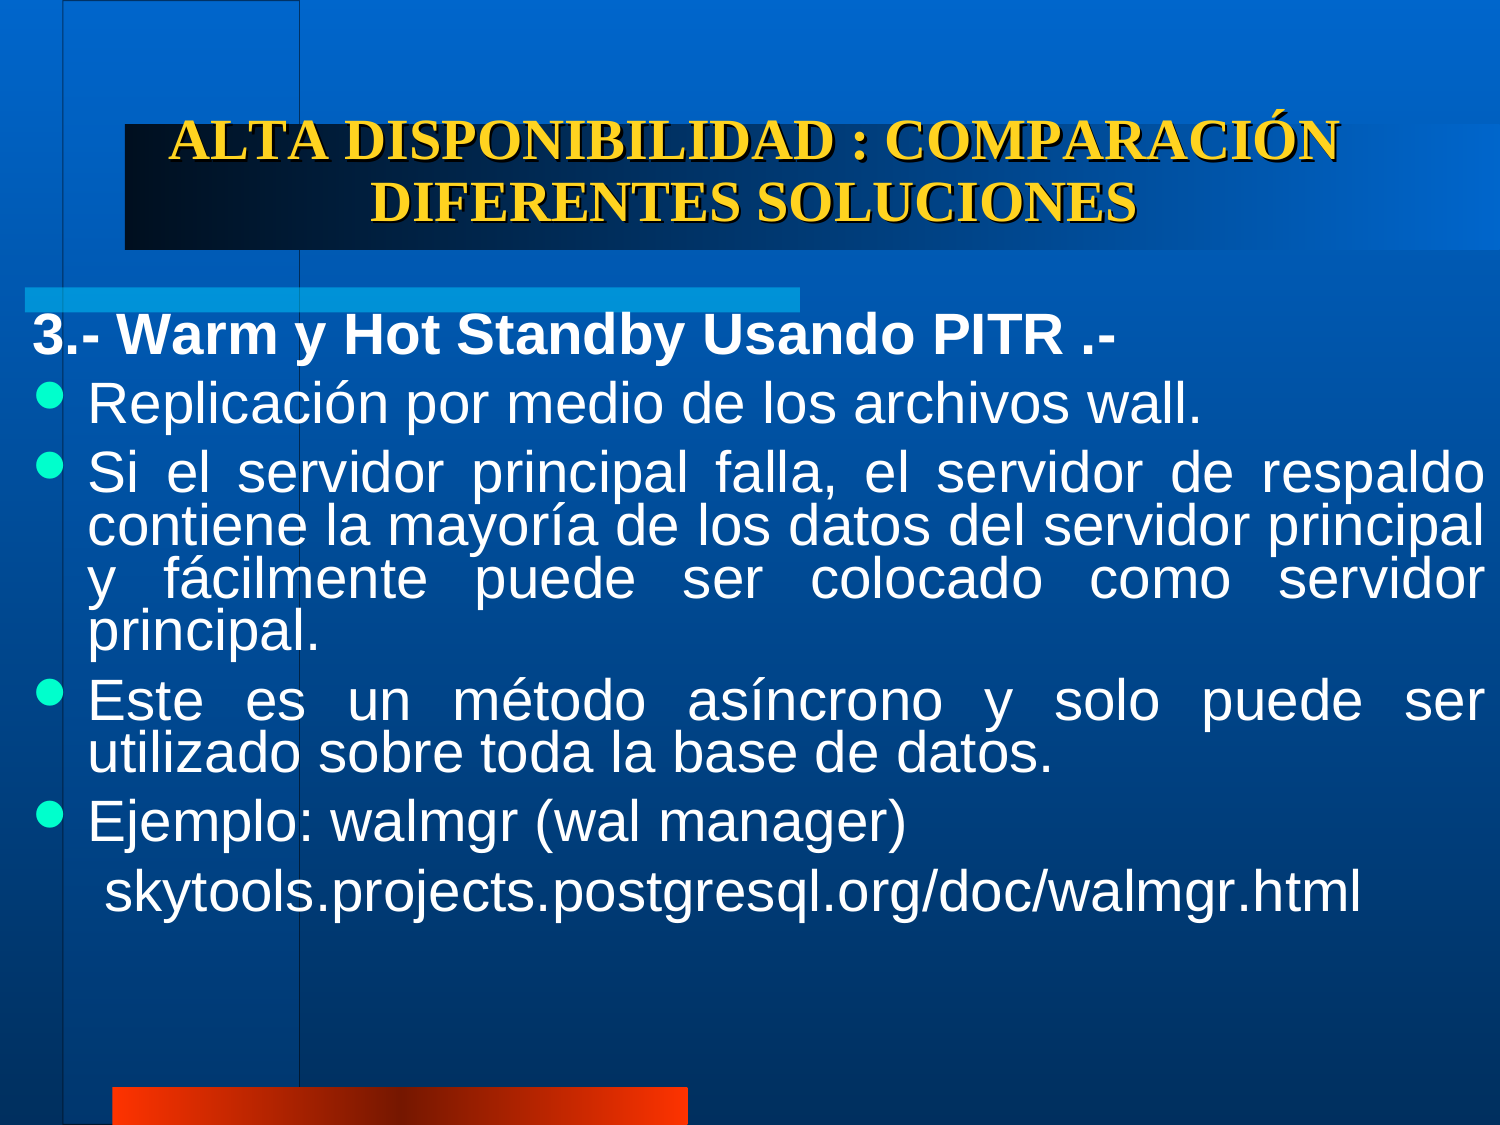

# ALTA DISPONIBILIDAD : COMPARACIÓN DIFERENTES SOLUCIONES
3.- Warm y Hot Standby Usando PITR .-
Replicación por medio de los archivos wall.
Si el servidor principal falla, el servidor de respaldo contiene la mayoría de los datos del servidor principal y fácilmente puede ser colocado como servidor principal.
Este es un método asíncrono y solo puede ser utilizado sobre toda la base de datos.
Ejemplo: walmgr (wal manager)
 skytools.projects.postgresql.org/doc/walmgr.html